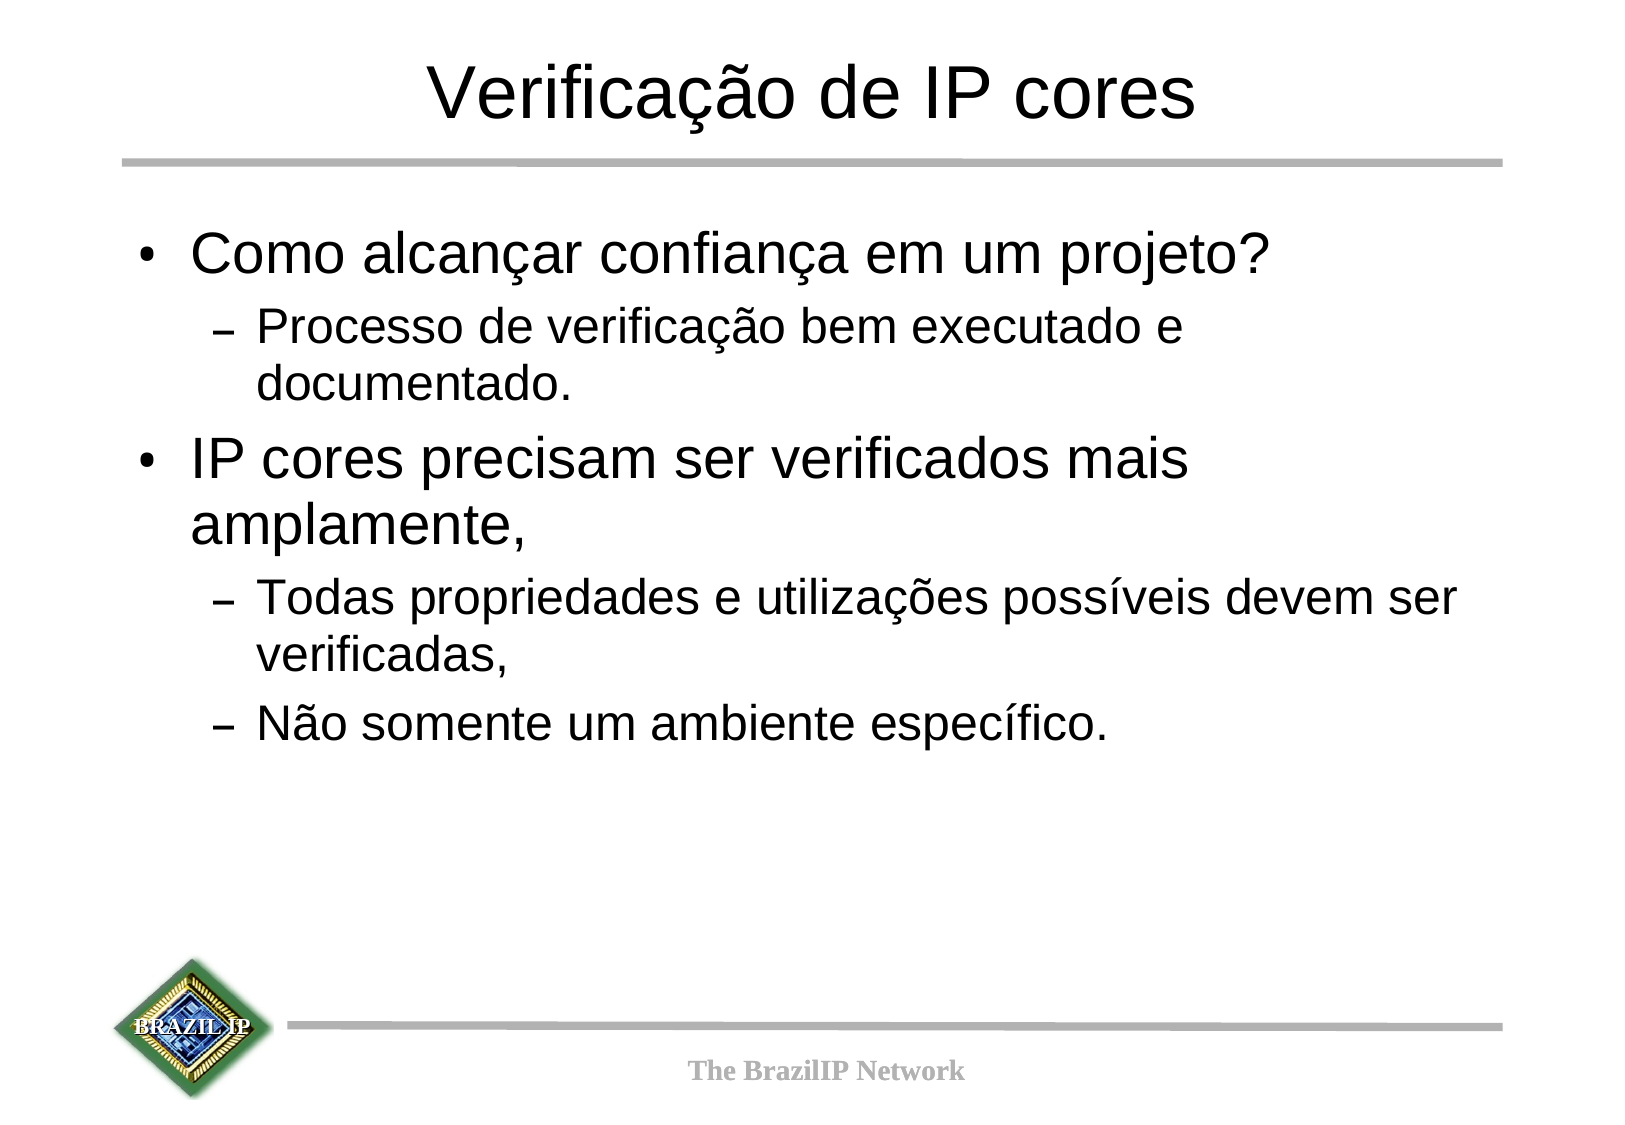

# Verificação de IP cores
Como alcançar confiança em um projeto?
Processo de verificação bem executado e documentado.
IP cores precisam ser verificados mais amplamente,
Todas propriedades e utilizações possíveis devem ser verificadas,
Não somente um ambiente específico.